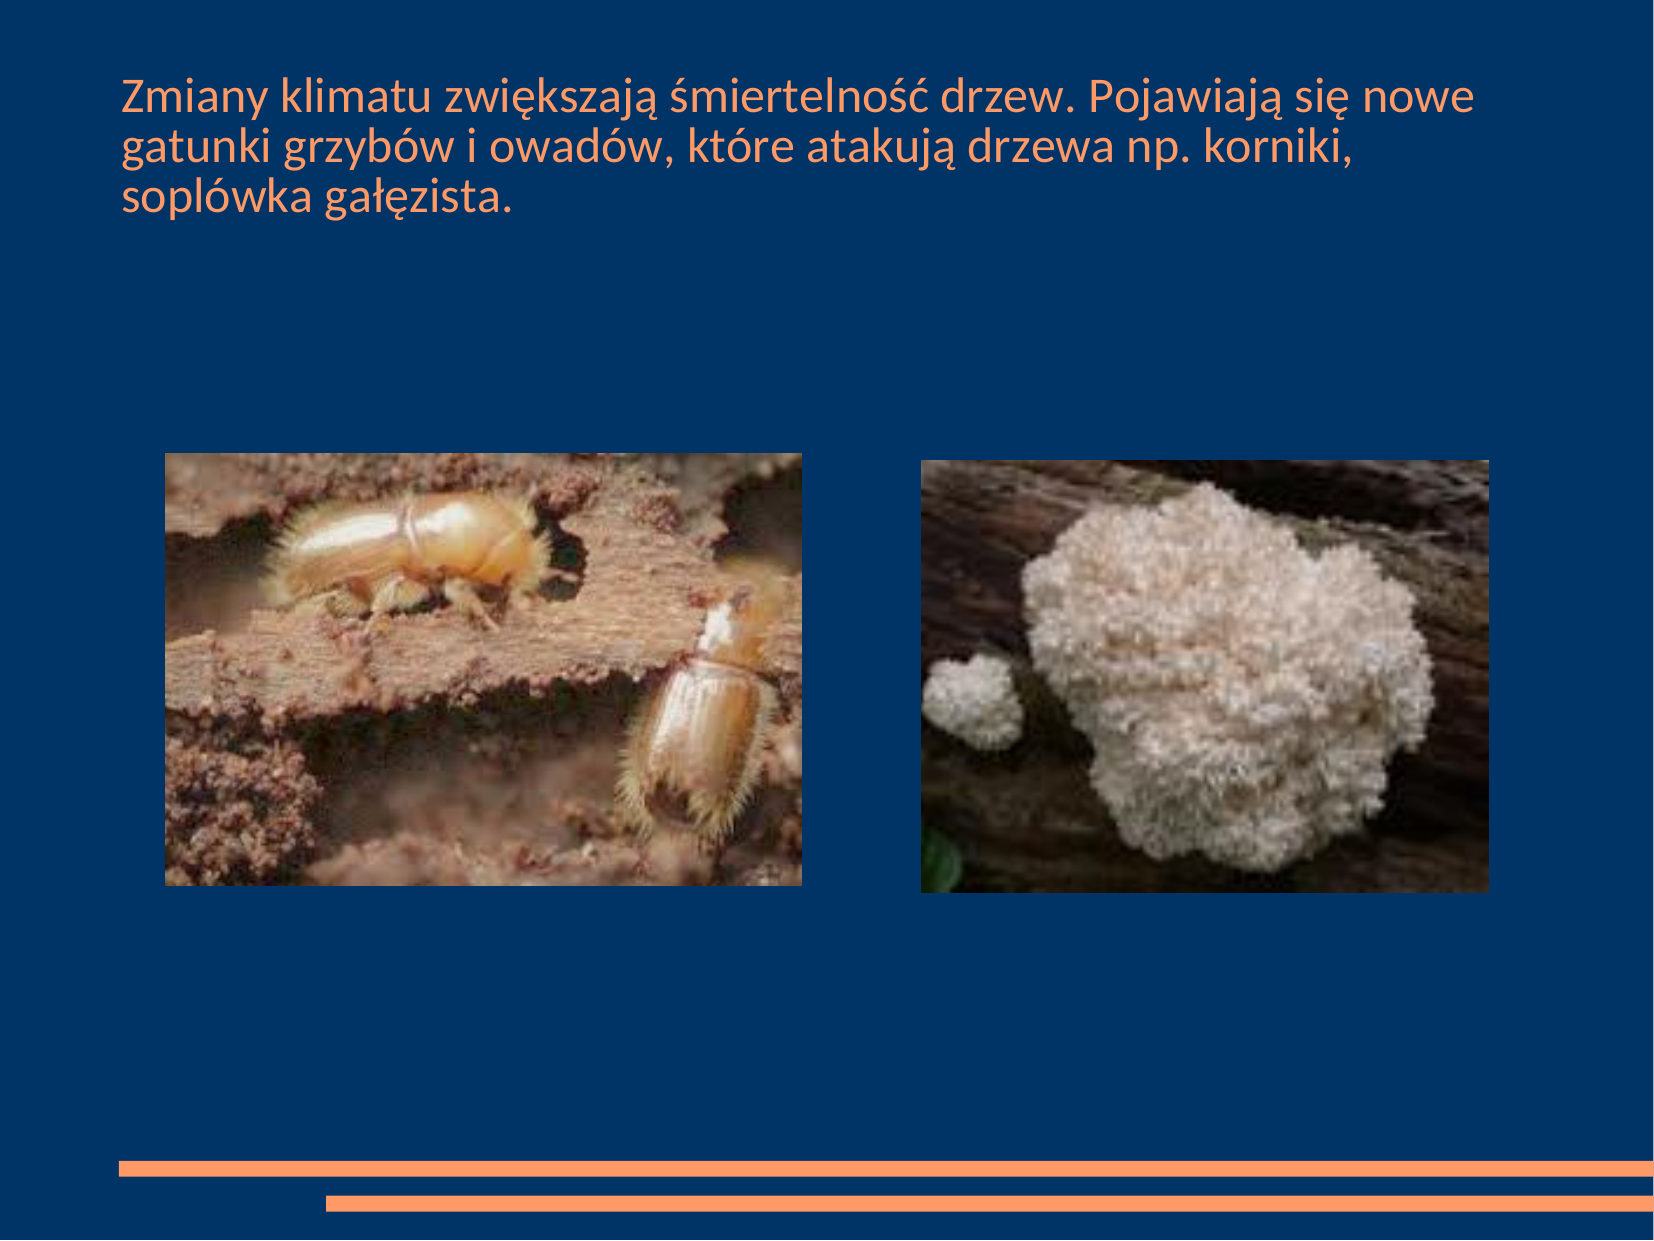

# Zmiany klimatu zwiększają śmiertelność drzew. Pojawiają się nowe gatunki grzybów i owadów, które atakują drzewa np. korniki, soplówka gałęzista.